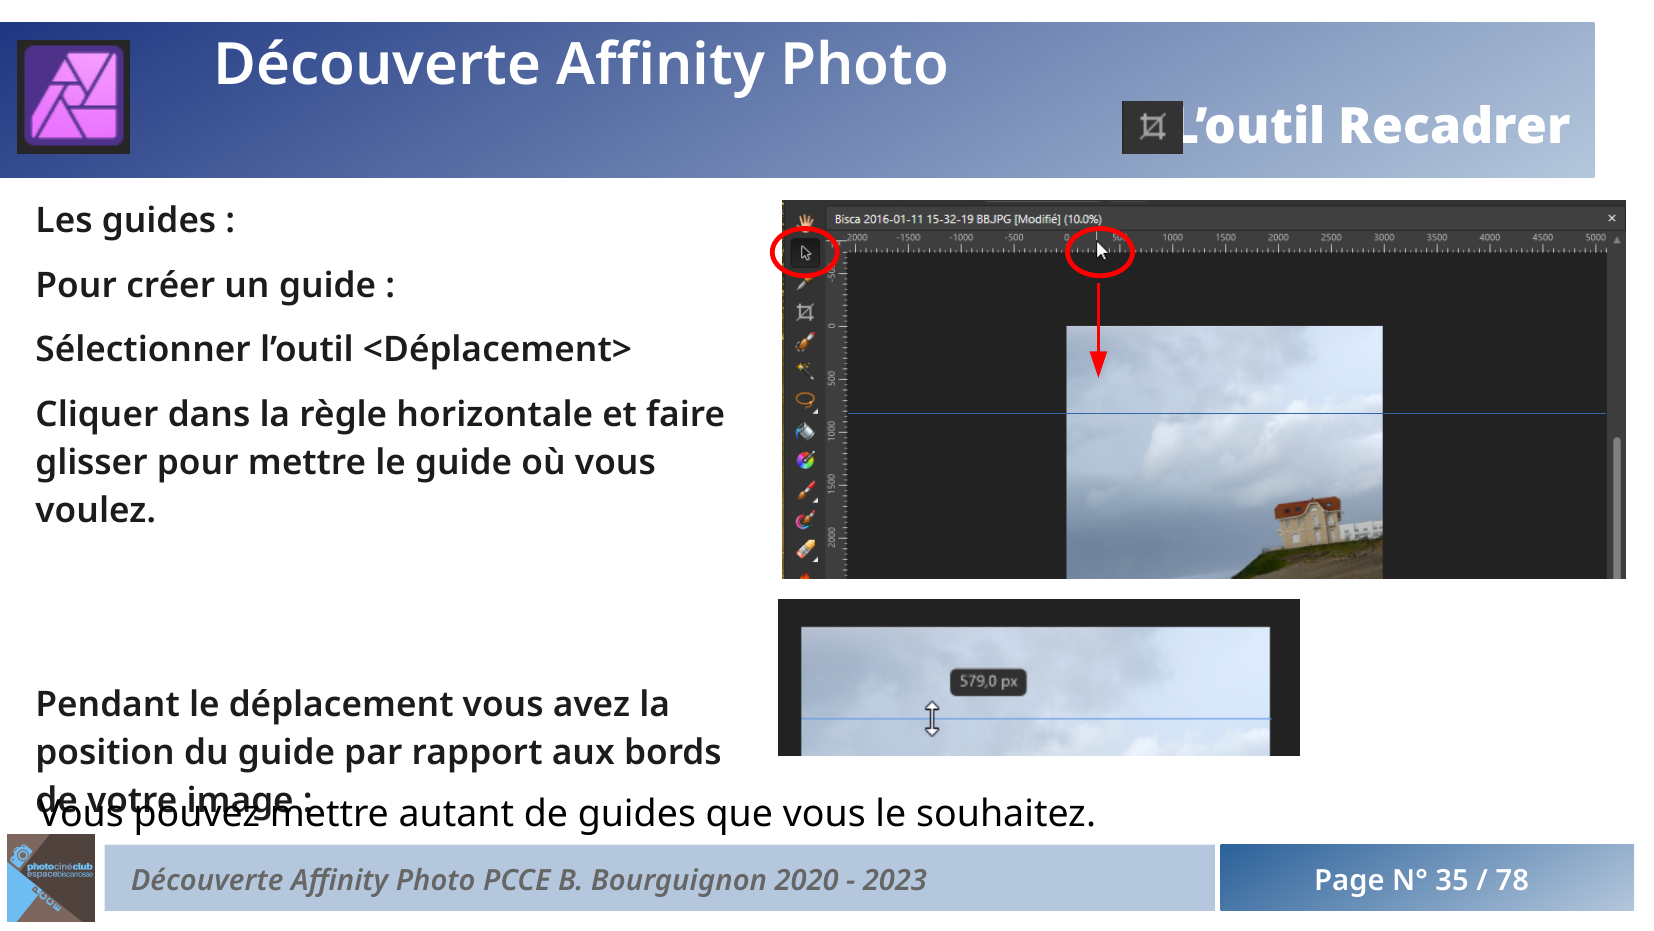

# L’outil Recadrer
Les guides :
Pour créer un guide :
Sélectionner l’outil <Déplacement>
Cliquer dans la règle horizontale et faire glisser pour mettre le guide où vous voulez.
Pendant le déplacement vous avez la position du guide par rapport aux bords de votre image :
Vous pouvez mettre autant de guides que vous le souhaitez.